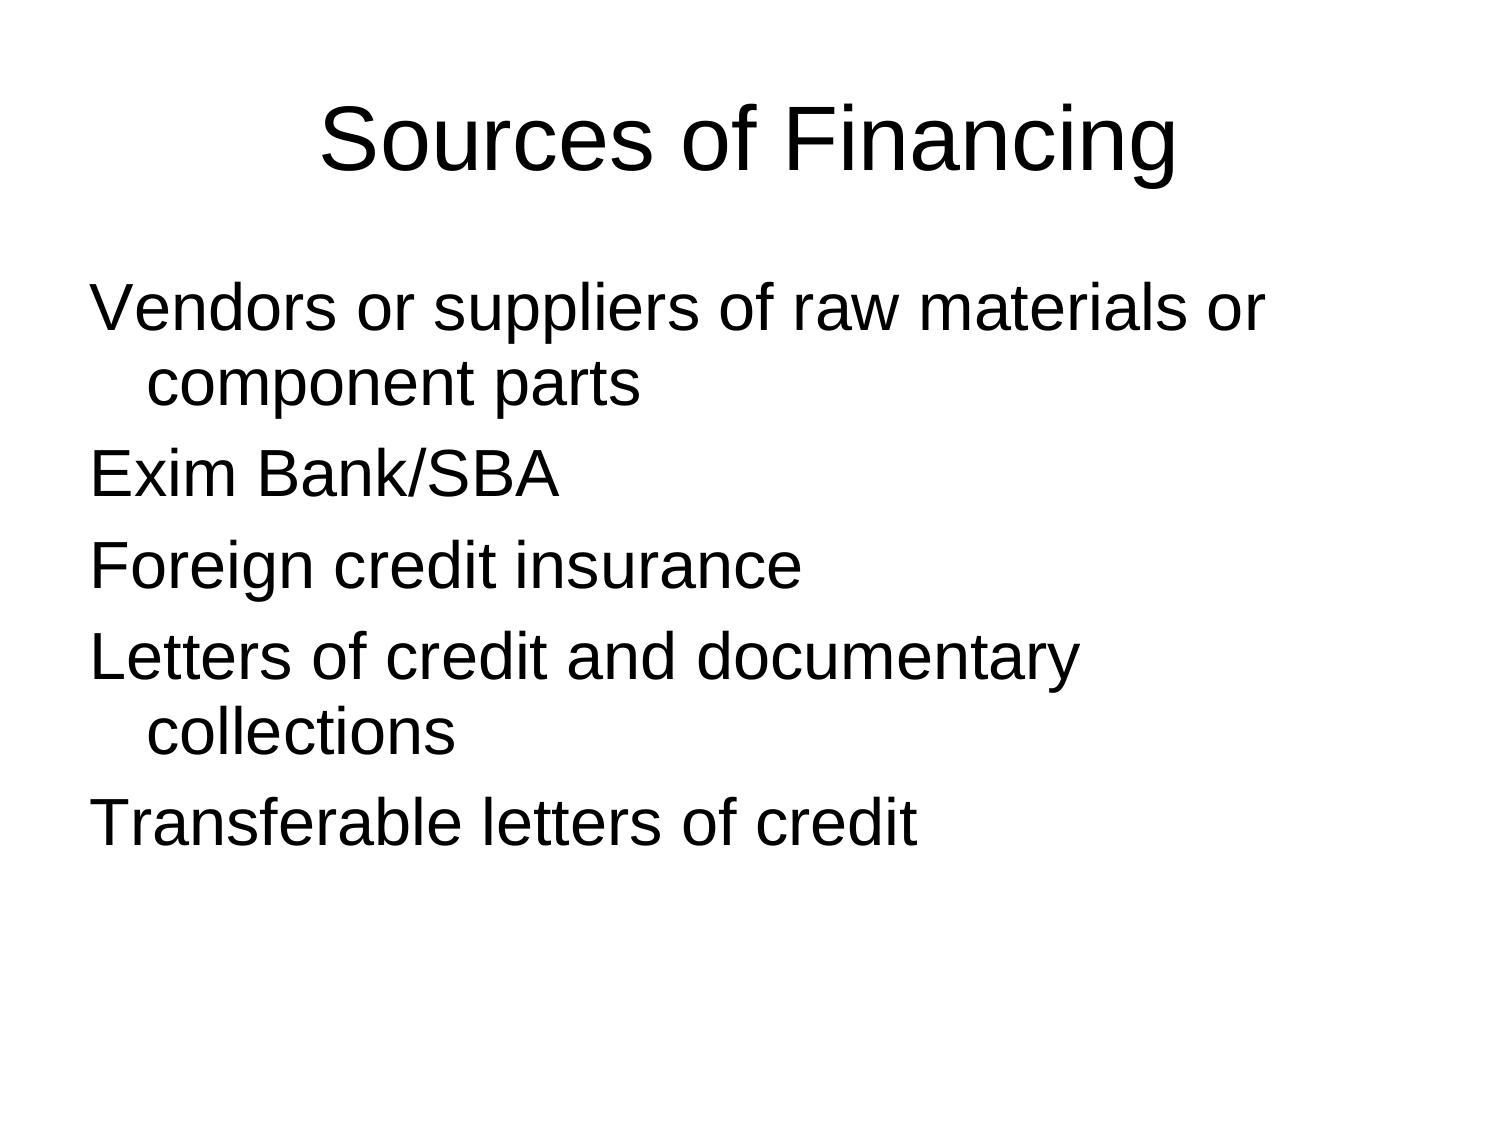

Sources of Financing
# Vendors or suppliers of raw materials or component parts
Exim Bank/SBA
Foreign credit insurance
Letters of credit and documentary collections
Transferable letters of credit